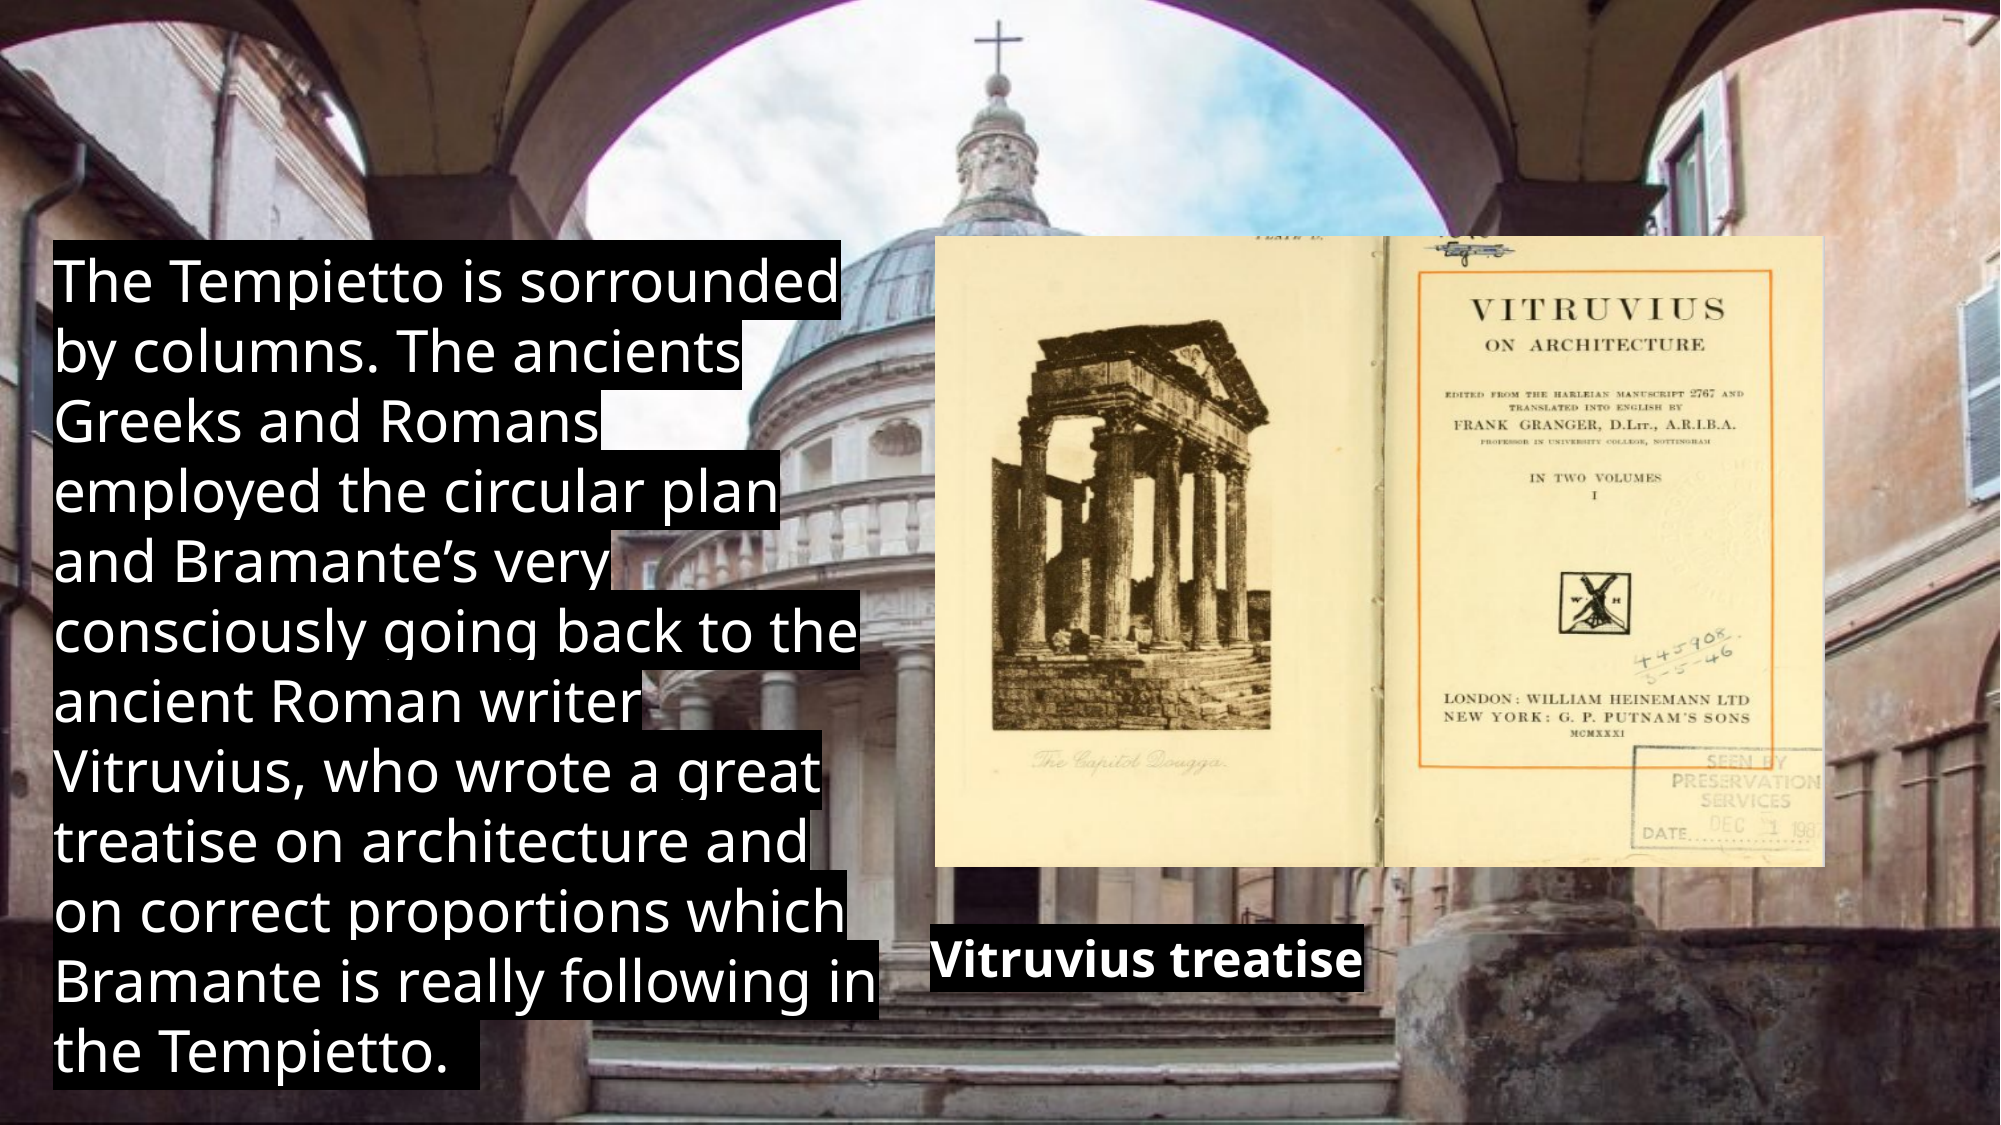

#
The Tempietto is sorrounded by columns. The ancients Greeks and Romans employed the circular plan and Bramante’s very consciously going back to the ancient Roman writer Vitruvius, who wrote a great treatise on architecture and on correct proportions which Bramante is really following in the Tempietto.
Vitruvius treatise